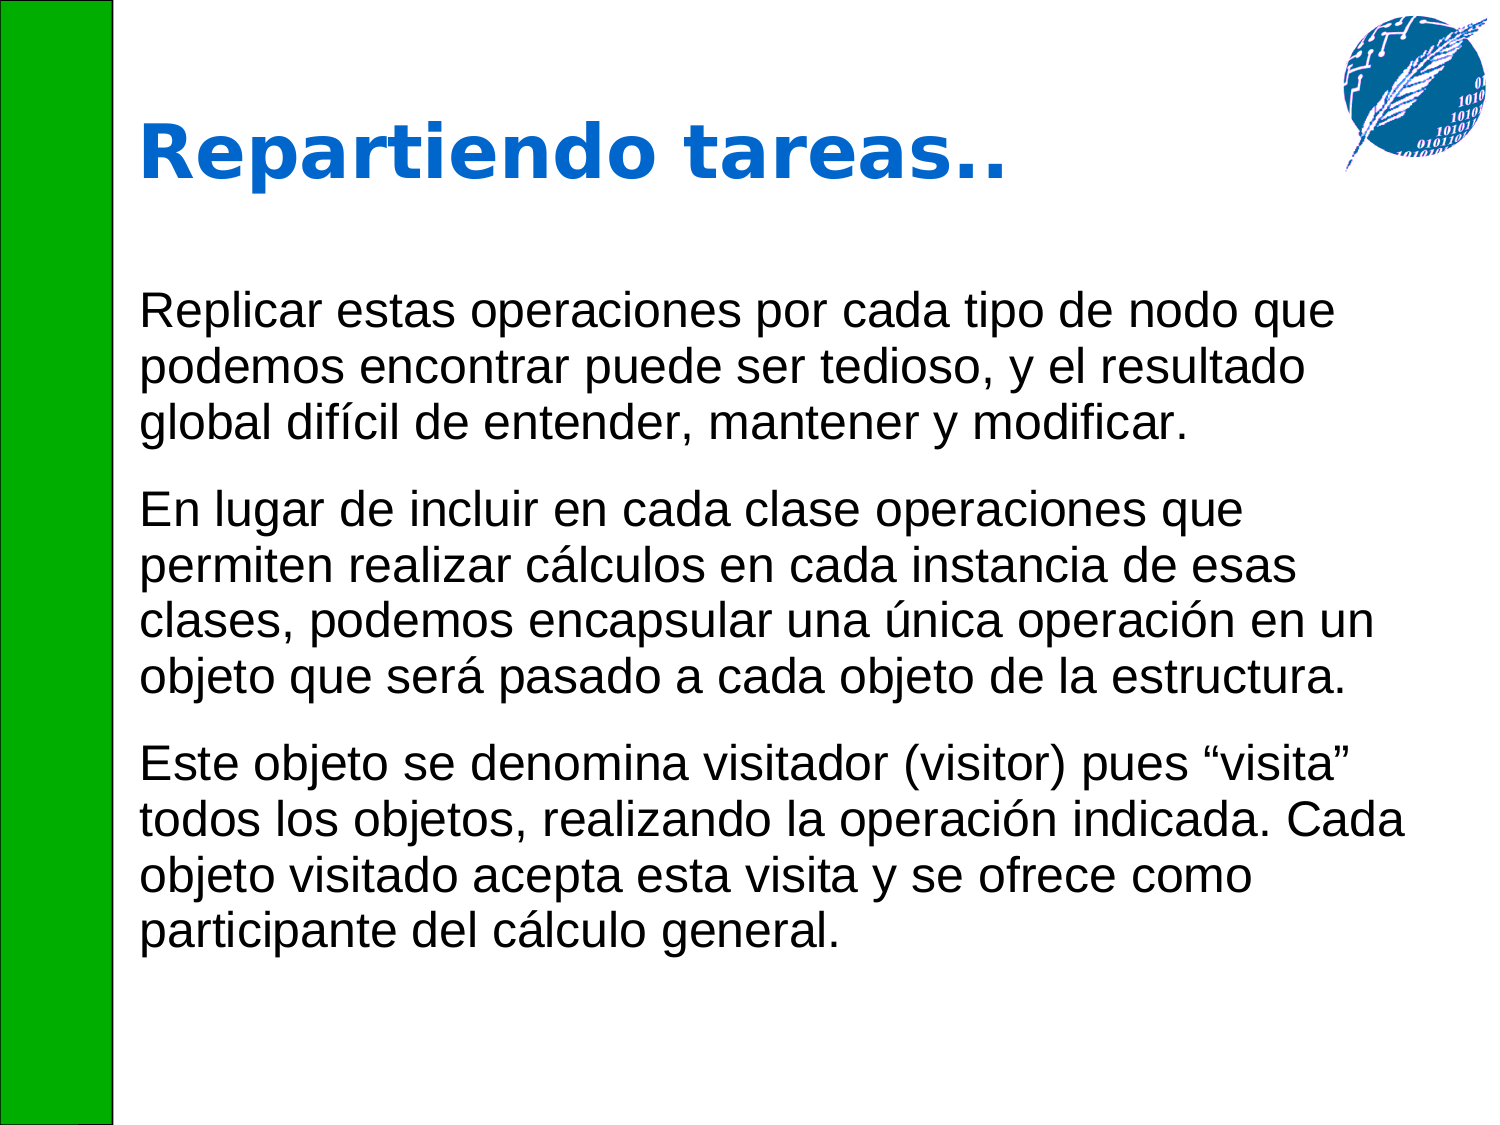

# Repartiendo tareas..
Replicar estas operaciones por cada tipo de nodo que podemos encontrar puede ser tedioso, y el resultado global difícil de entender, mantener y modificar.
En lugar de incluir en cada clase operaciones que permiten realizar cálculos en cada instancia de esas clases, podemos encapsular una única operación en un objeto que será pasado a cada objeto de la estructura.
Este objeto se denomina visitador (visitor) pues “visita” todos los objetos, realizando la operación indicada. Cada objeto visitado acepta esta visita y se ofrece como participante del cálculo general.